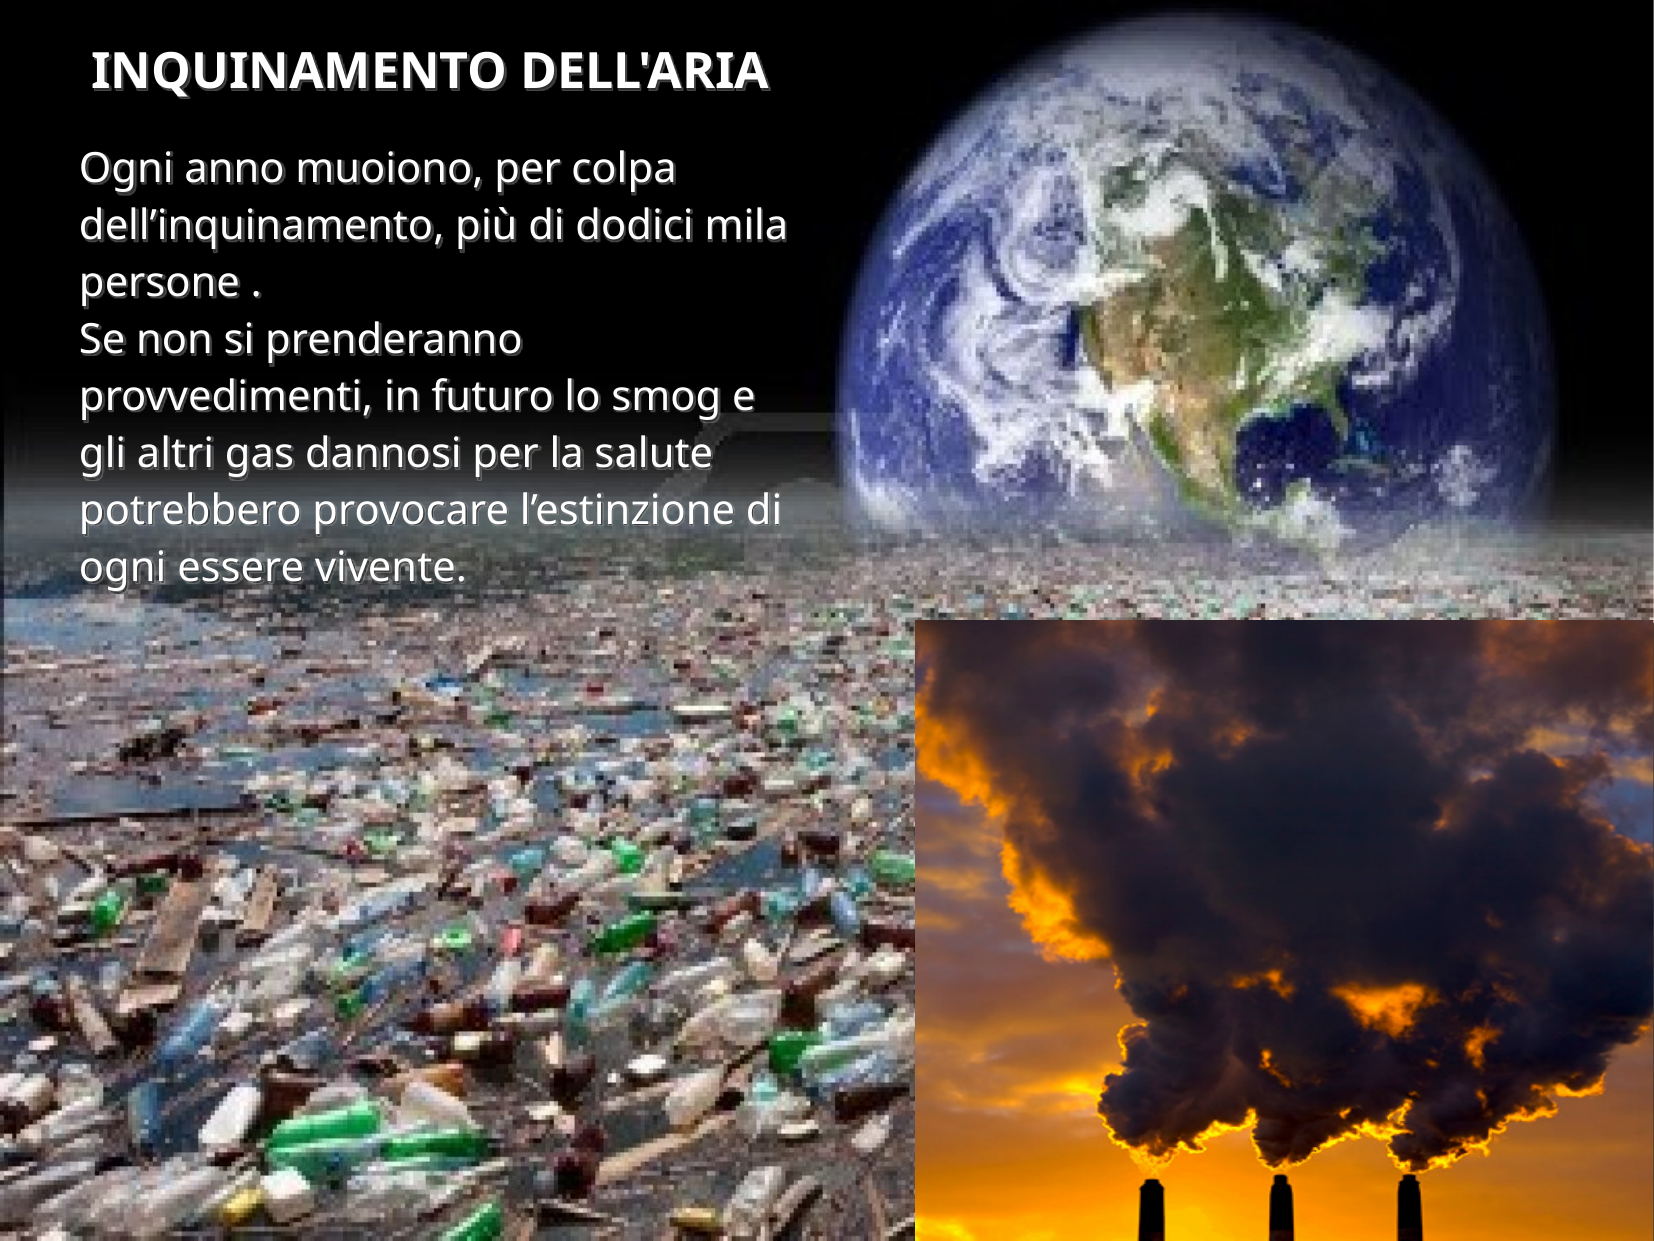

INQUINAMENTO DELL'ARIA
Ogni anno muoiono, per colpa dell’inquinamento, più di dodici mila persone .
Se non si prenderanno provvedimenti, in futuro lo smog e gli altri gas dannosi per la salute potrebbero provocare l’estinzione di ogni essere vivente.